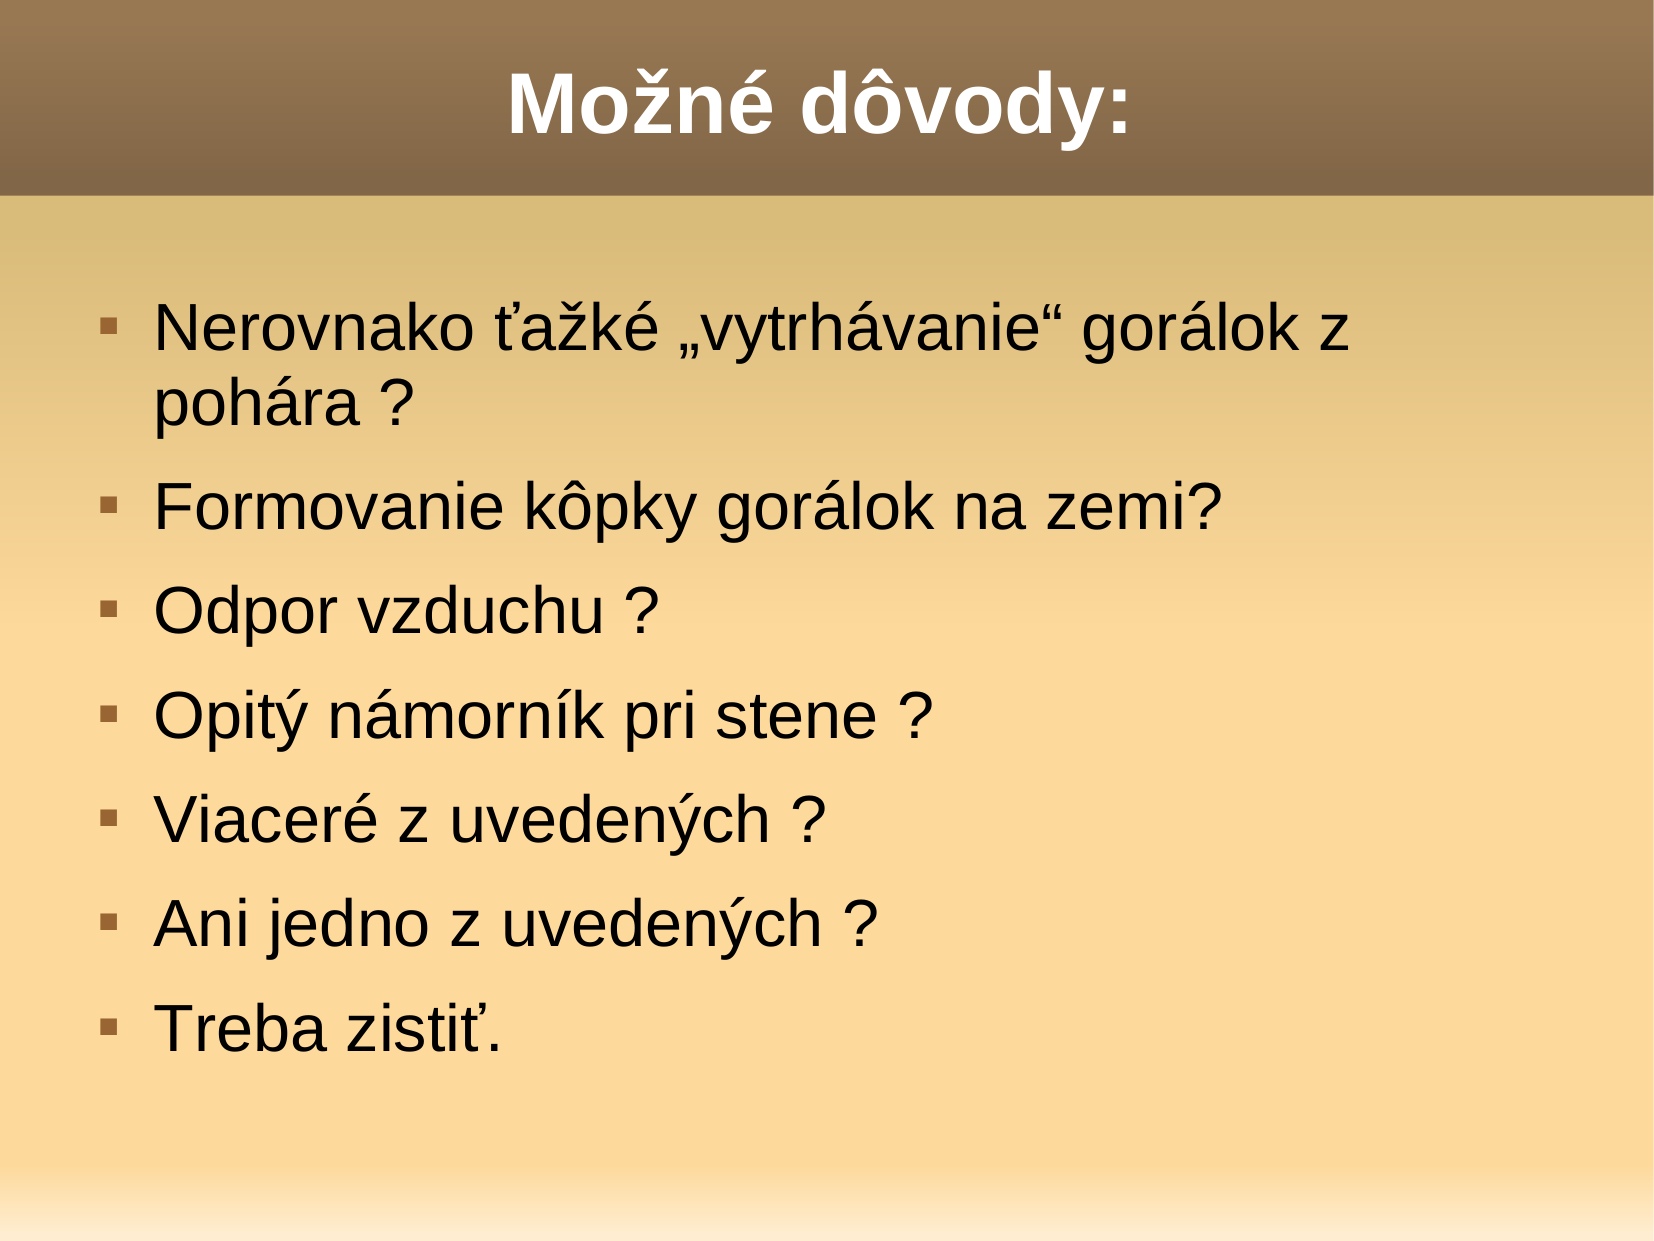

# Možné dôvody:
Nerovnako ťažké „vytrhávanie“ gorálok z pohára ?
Formovanie kôpky gorálok na zemi?
Odpor vzduchu ?
Opitý námorník pri stene ?
Viaceré z uvedených ?
Ani jedno z uvedených ?
Treba zistiť.